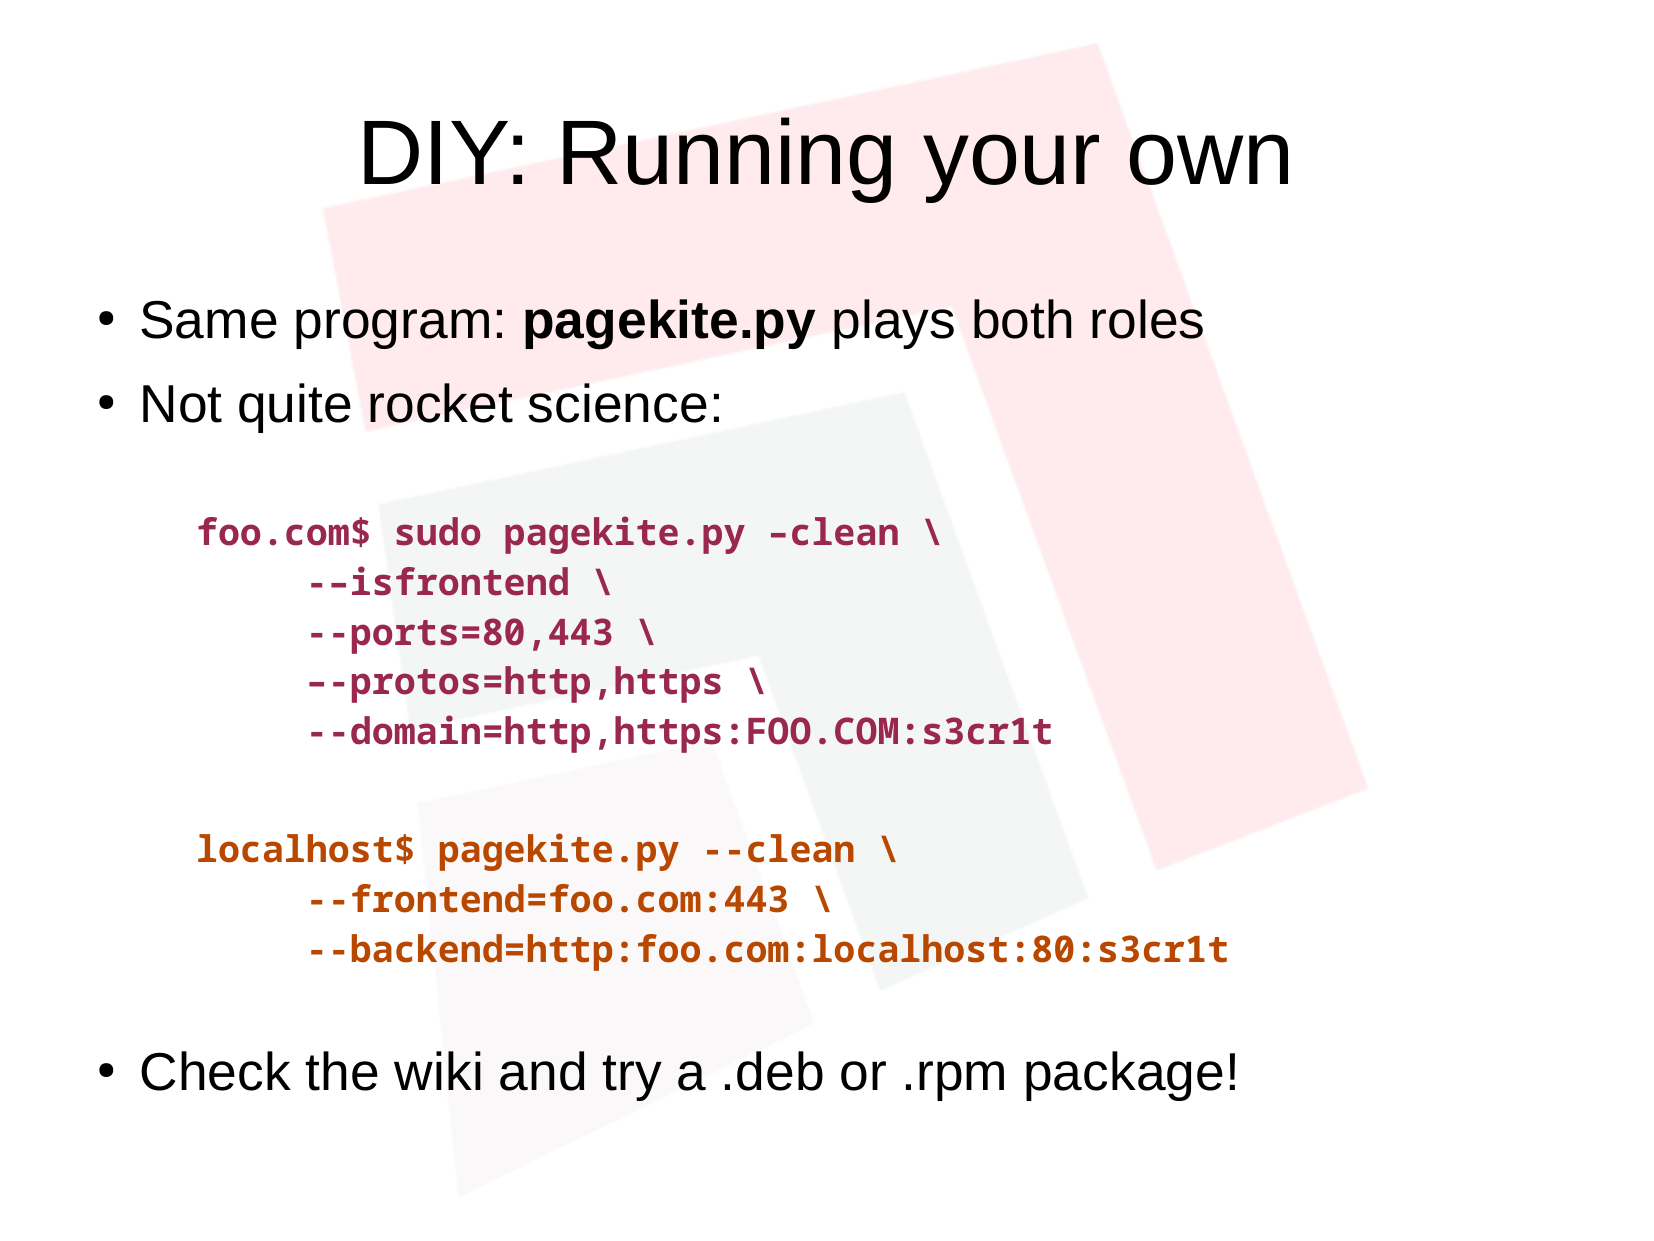

# DIY: Running your own
Same program: pagekite.py plays both roles
Not quite rocket science:
foo.com$ sudo pagekite.py –clean \
 -–isfrontend \
 --ports=80,443 \
 –-protos=http,https \
 --domain=http,https:FOO.COM:s3cr1t
localhost$ pagekite.py --clean \
 --frontend=foo.com:443 \
 --backend=http:foo.com:localhost:80:s3cr1t
Check the wiki and try a .deb or .rpm package!